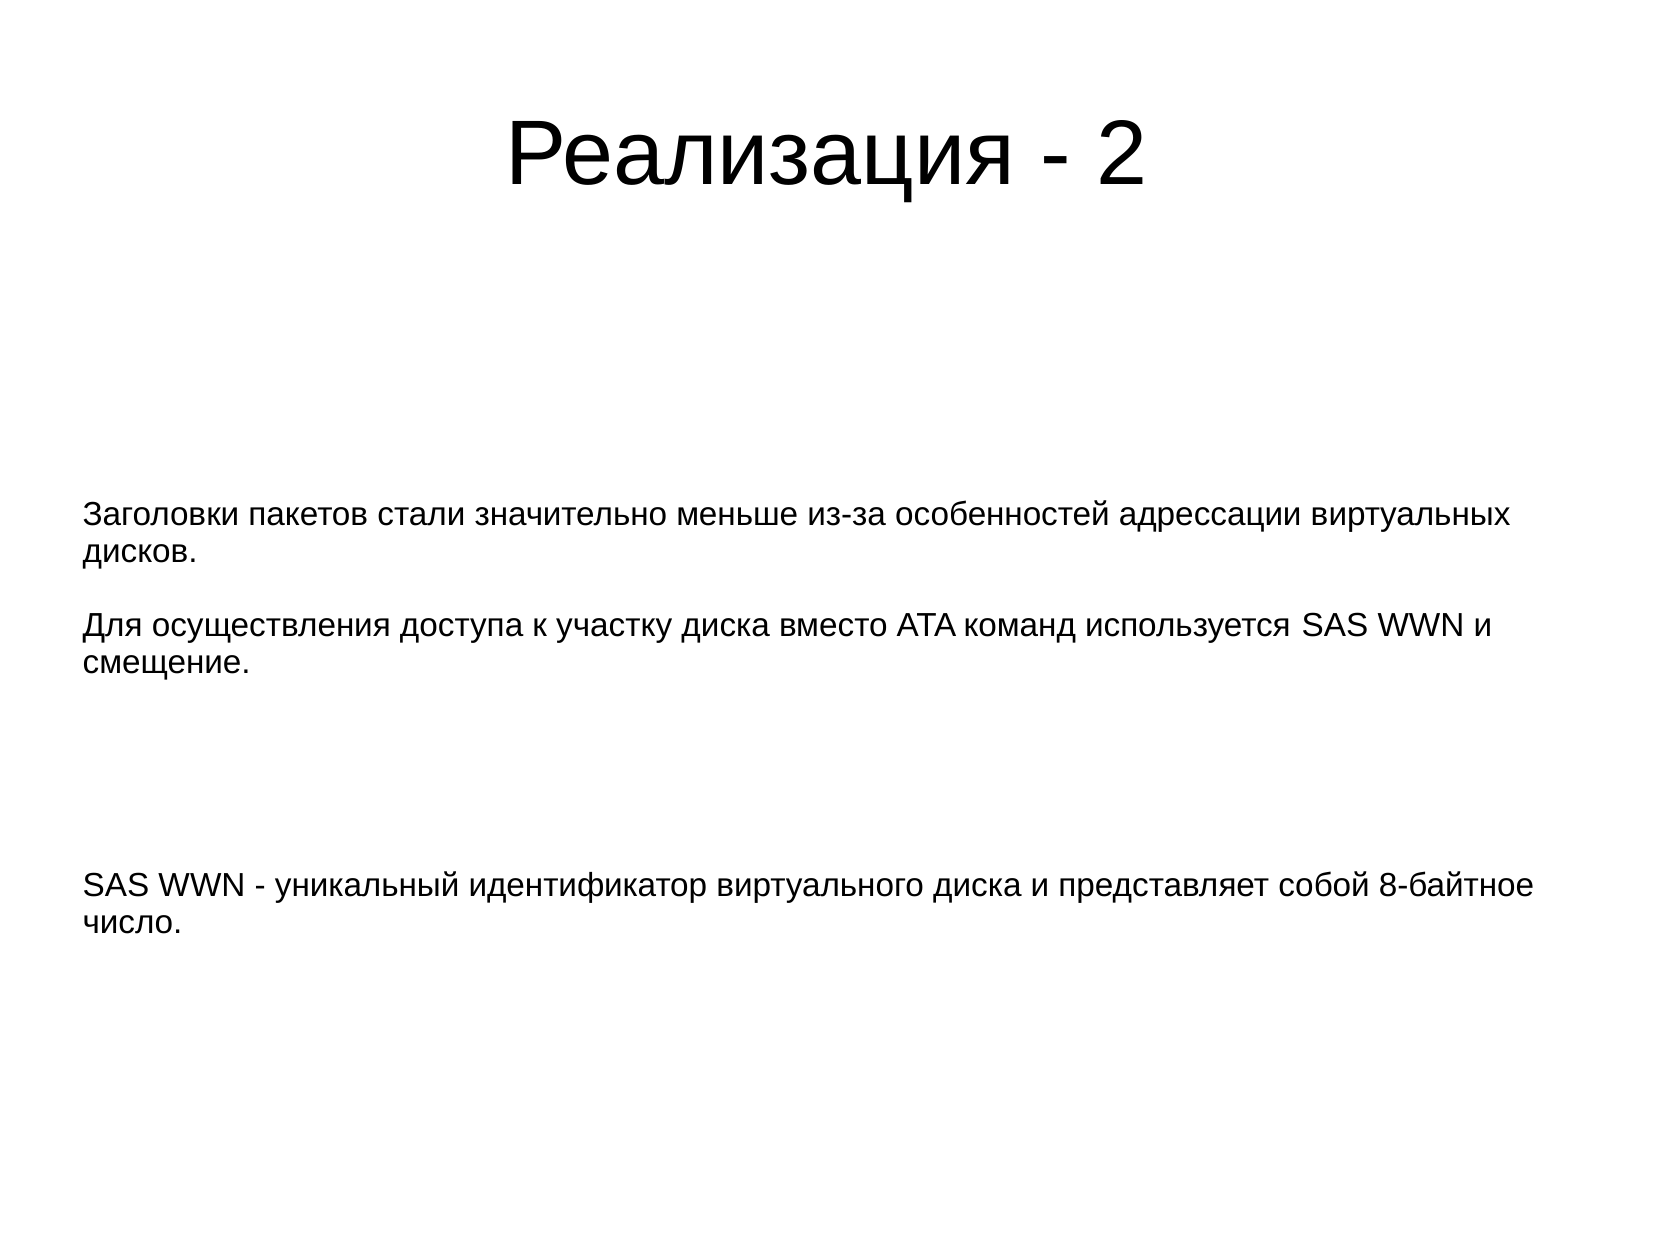

# Реализация - 2
Заголовки пакетов стали значительно меньше из-за особенностей адрессации виртуальных дисков.
Для осуществления доступа к участку диска вместо ATA команд используется SAS WWN и смещение.
SAS WWN - уникальный идентификатор виртуального диска и представляет собой 8-байтное число.